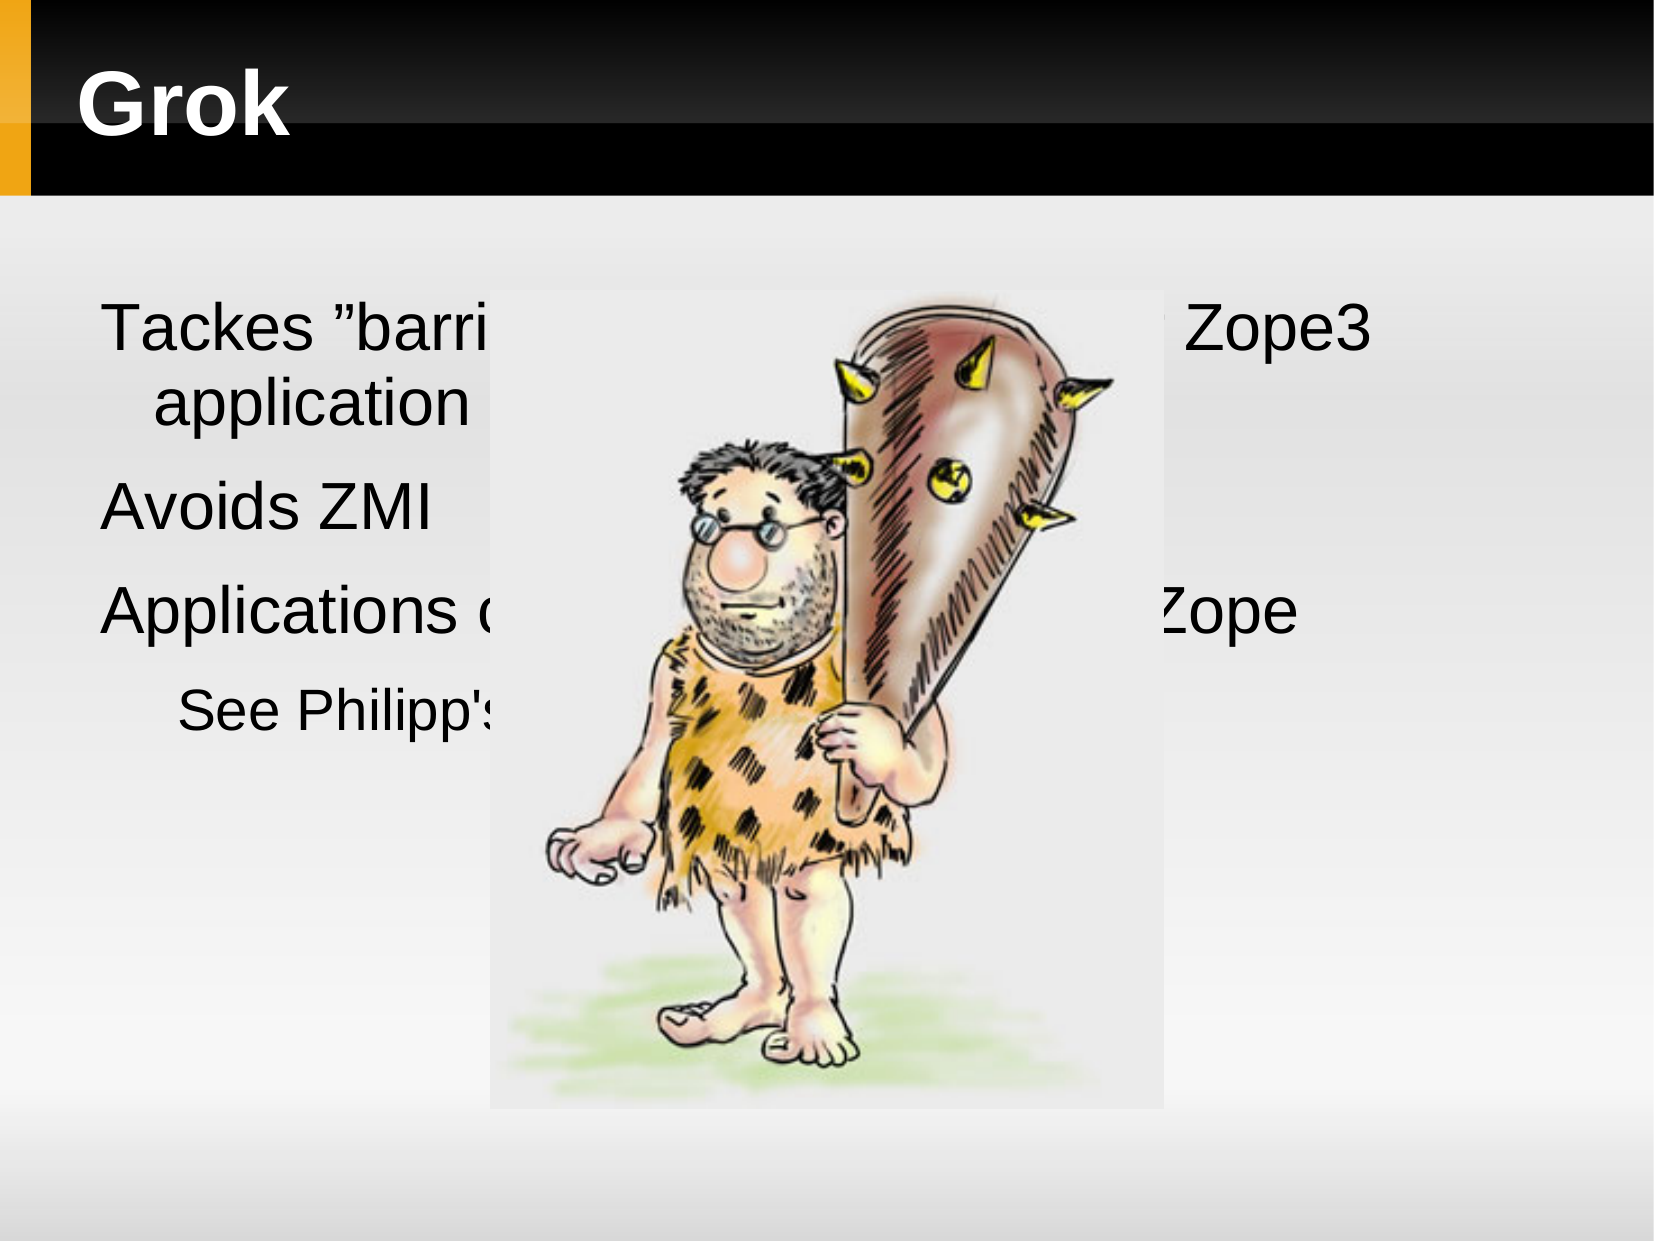

# Grok
Tackes ”barrier to entry” problem for Zope3 application development
Avoids ZMI
Applications can be served outside Zope
See Philipp's Nudge talk